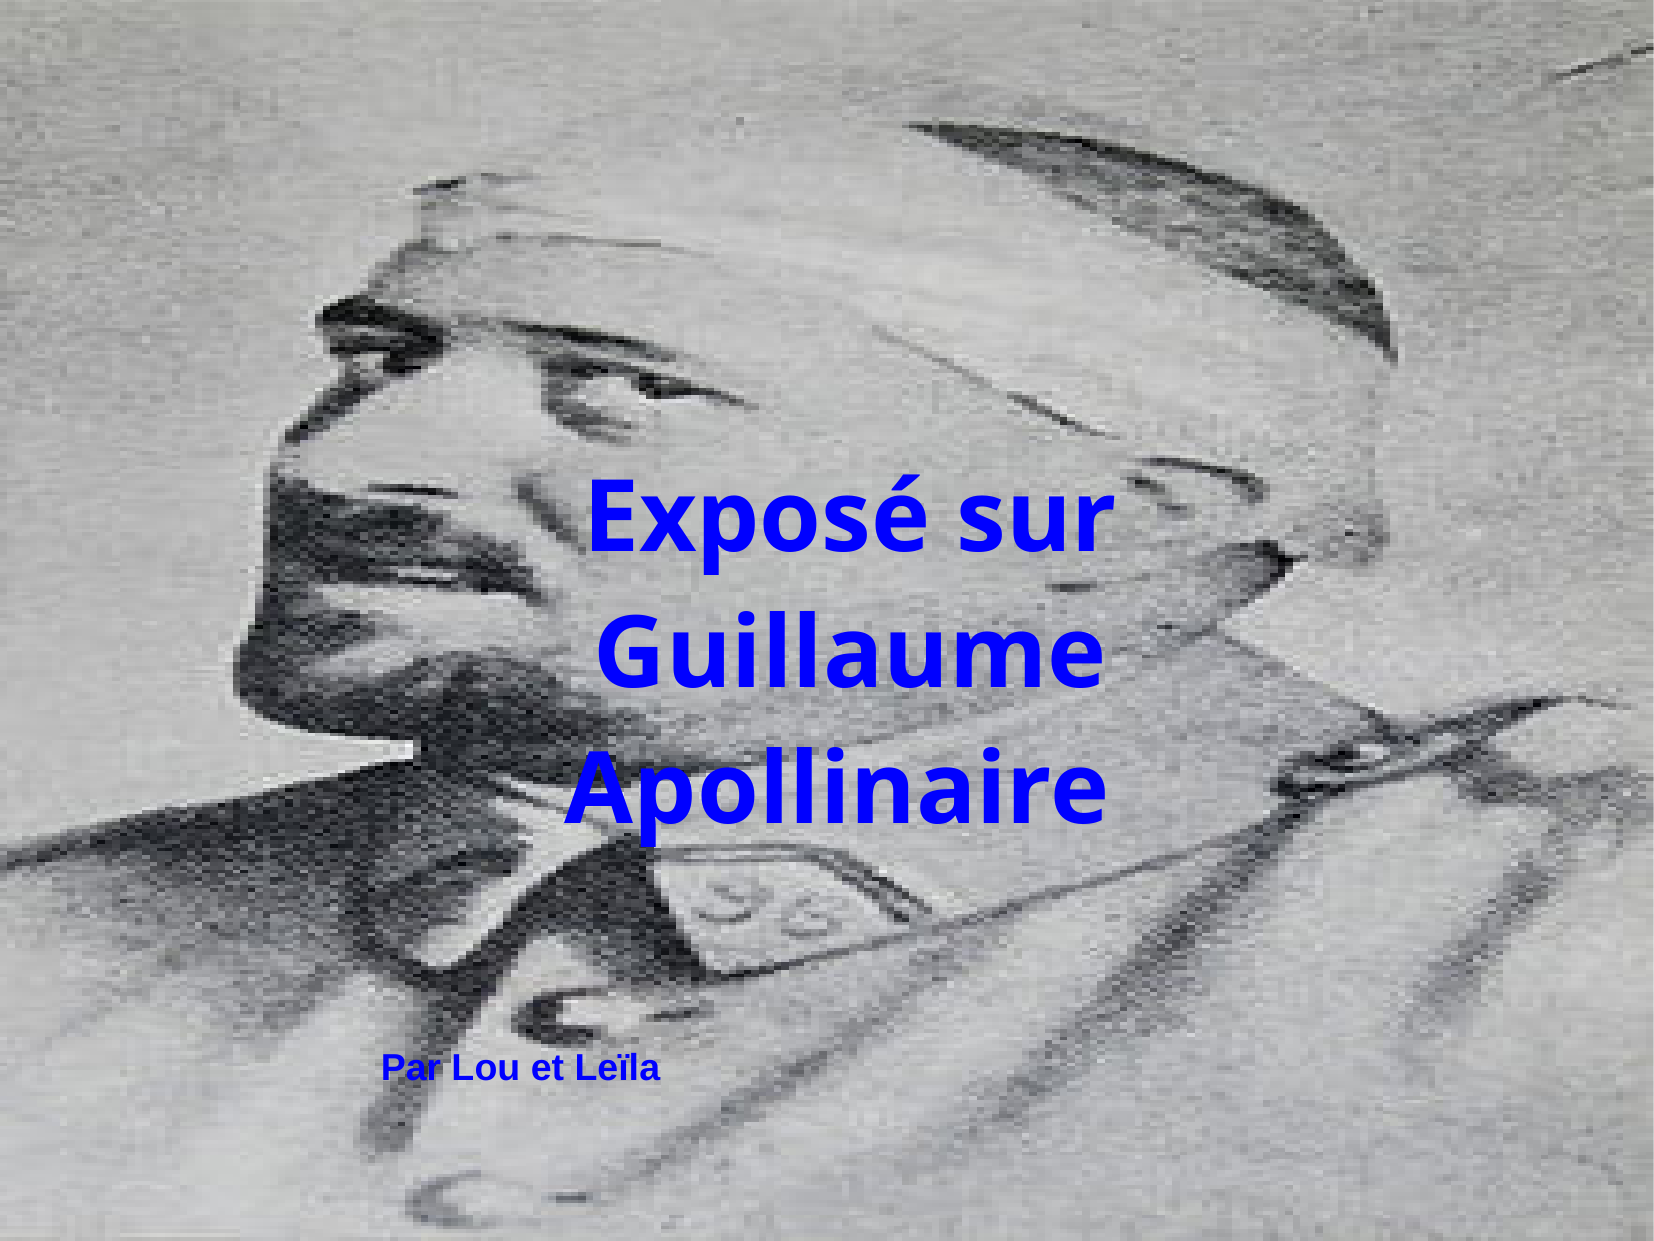

#
Exposé sur Guillaume Apollinaire
Par Lou et Leïla